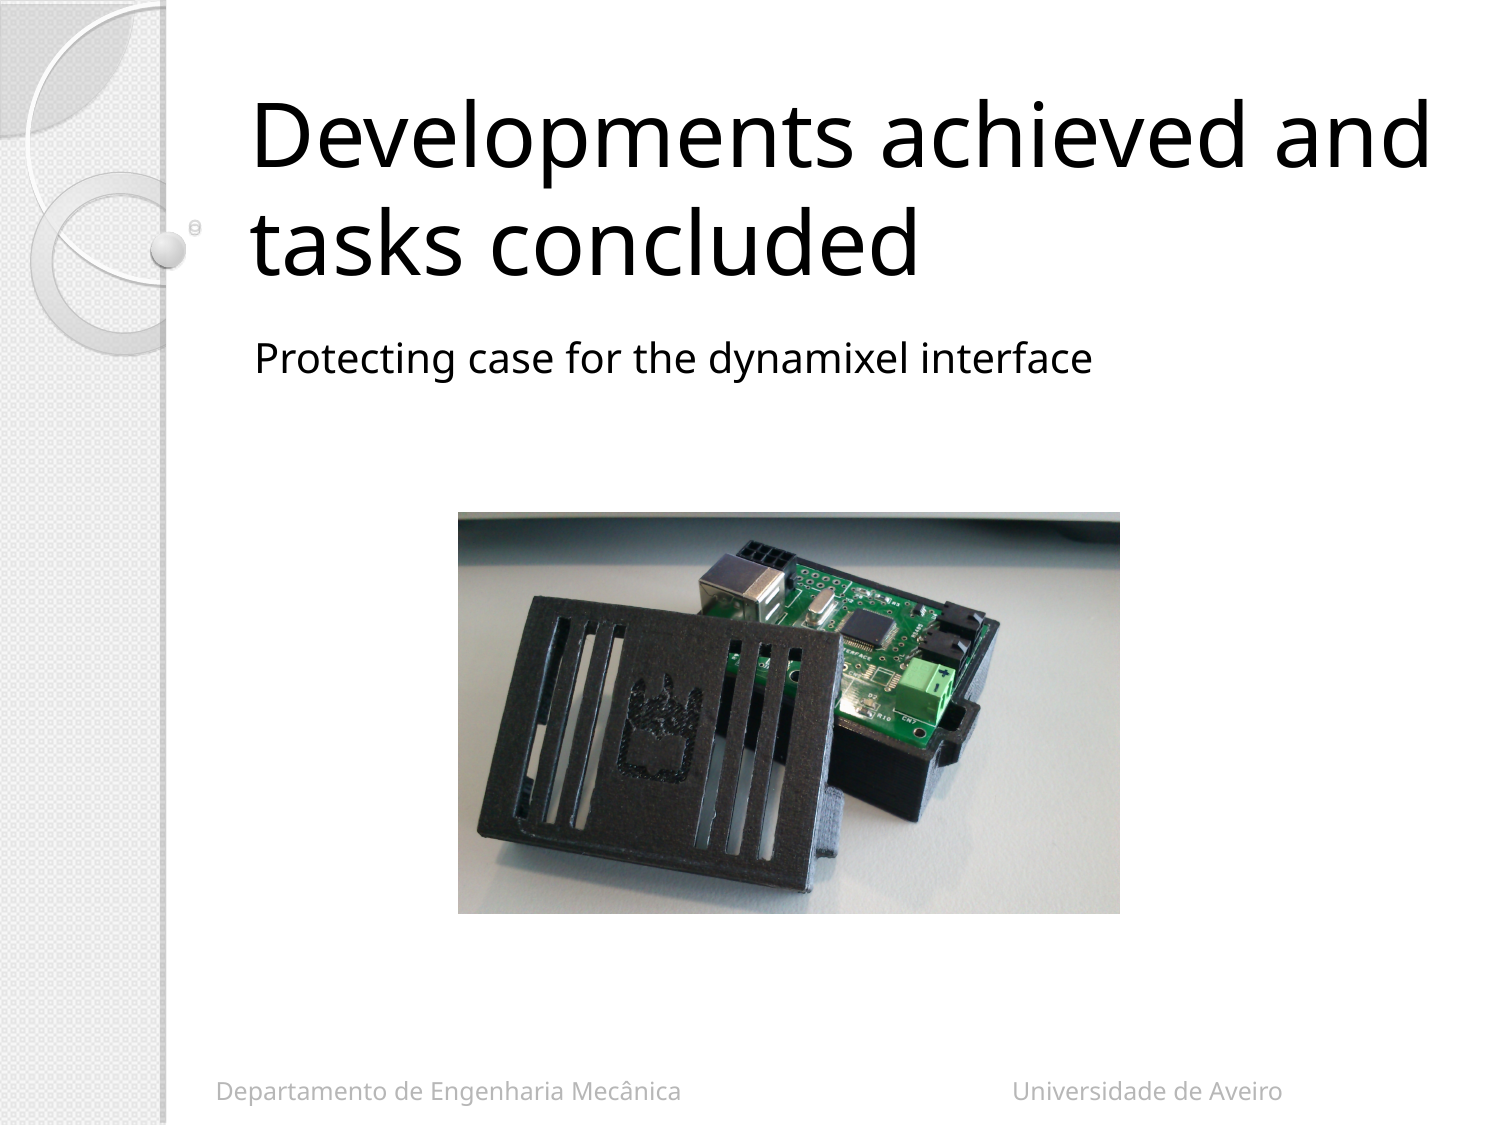

# Developments achieved and tasks concluded
Protecting case for the dynamixel interface
Departamento de Engenharia Mecânica Universidade de Aveiro